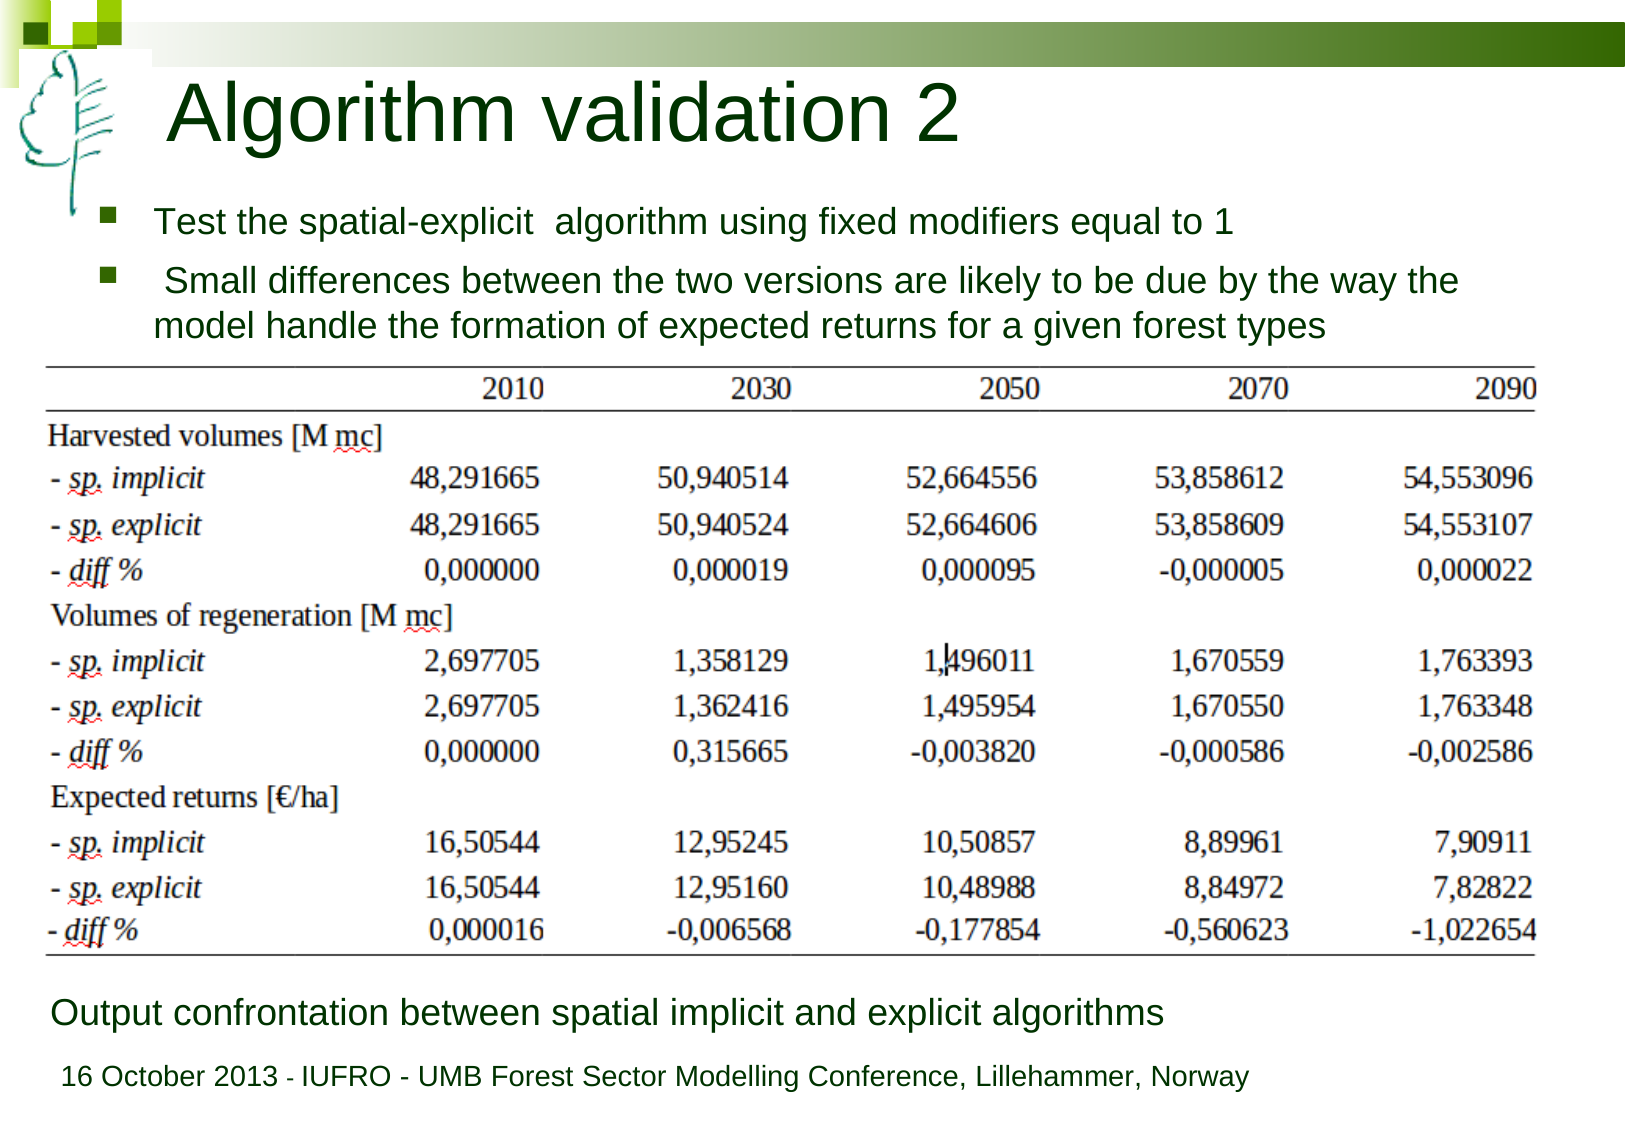

# Algorithm validation 2
Test the spatial-explicit algorithm using fixed modifiers equal to 1
 Small differences between the two versions are likely to be due by the way the model handle the formation of expected returns for a given forest types
Output confrontation between spatial implicit and explicit algorithms